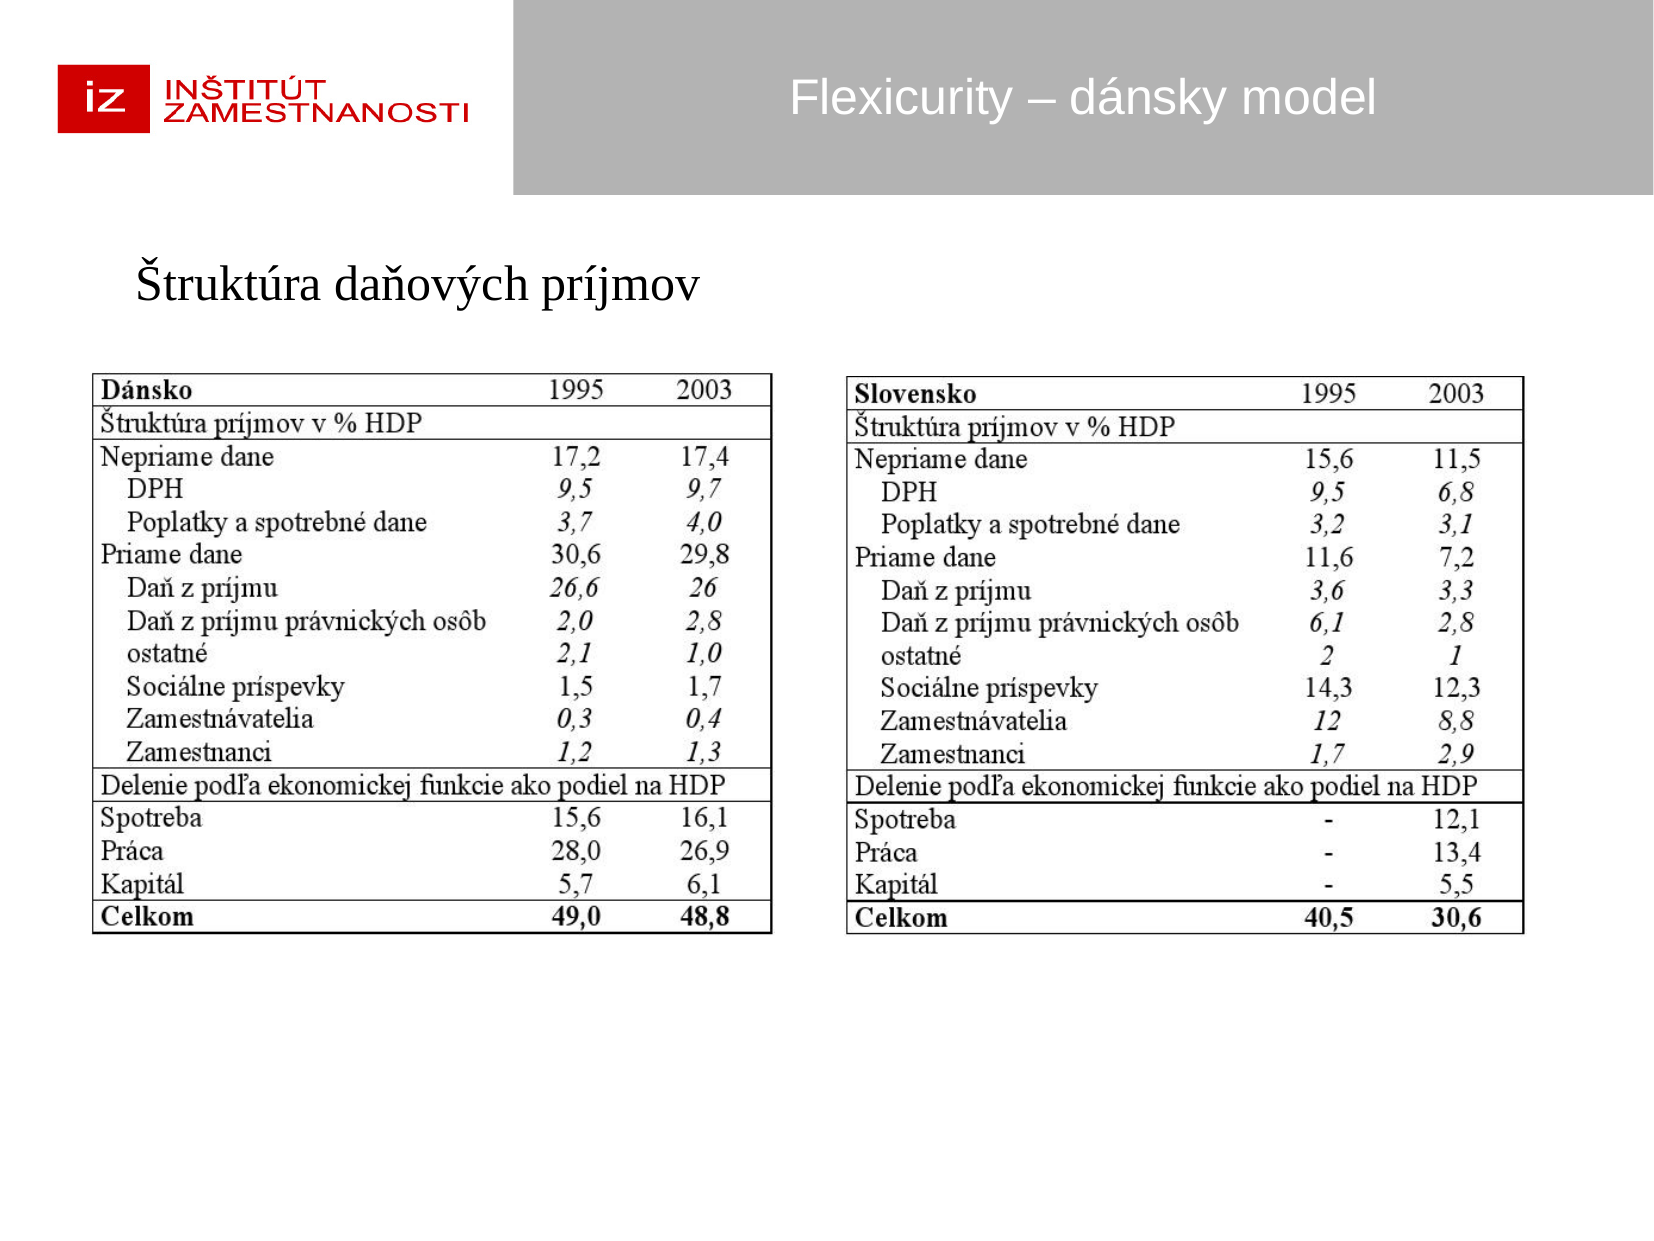

Flexicurity – dánsky model
Štruktúra daňových príjmov
#